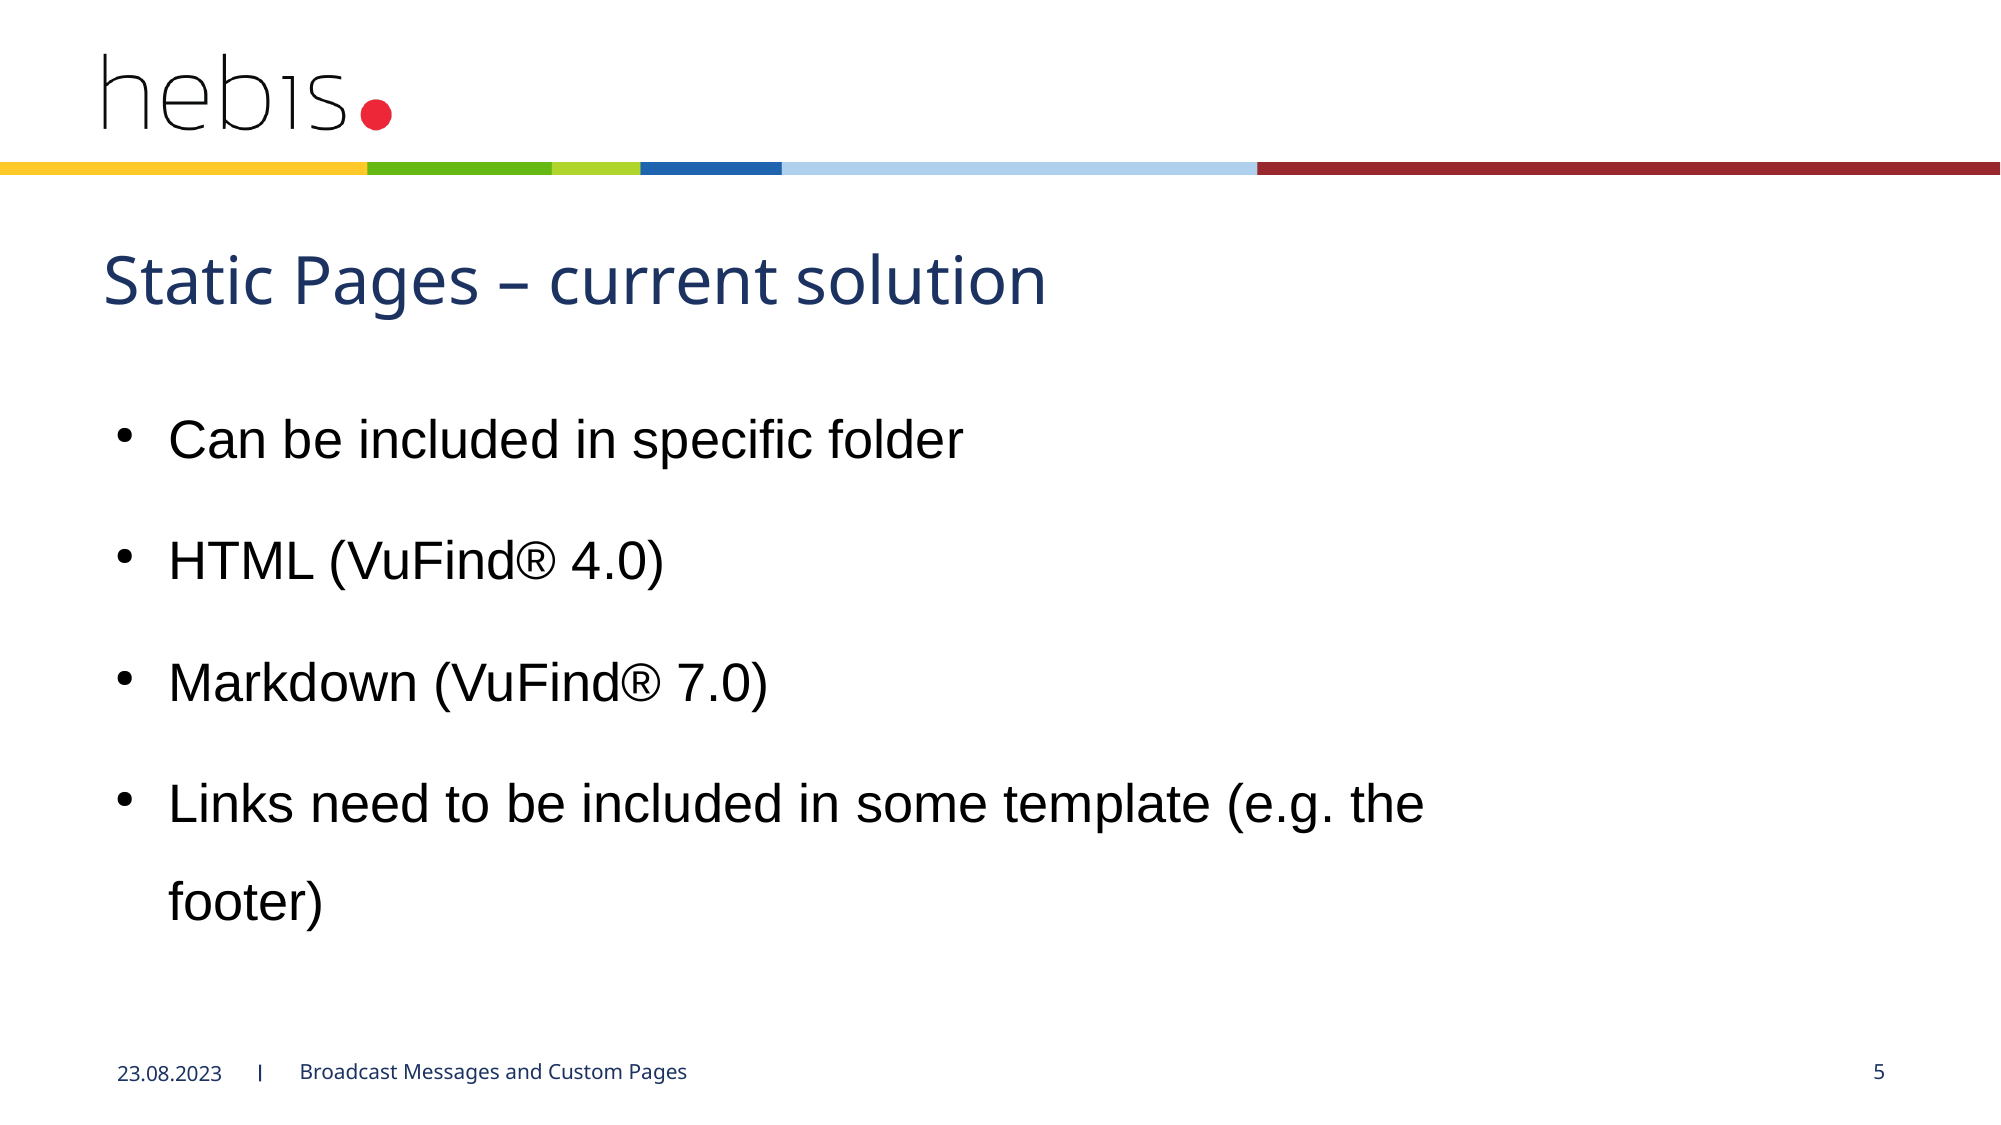

Static Pages – current solution
# Can be included in specific folder
HTML (VuFind® 4.0)
Markdown (VuFind® 7.0)
Links need to be included in some template (e.g. the footer)
23.08.2023
Broadcast Messages and Custom Pages
5